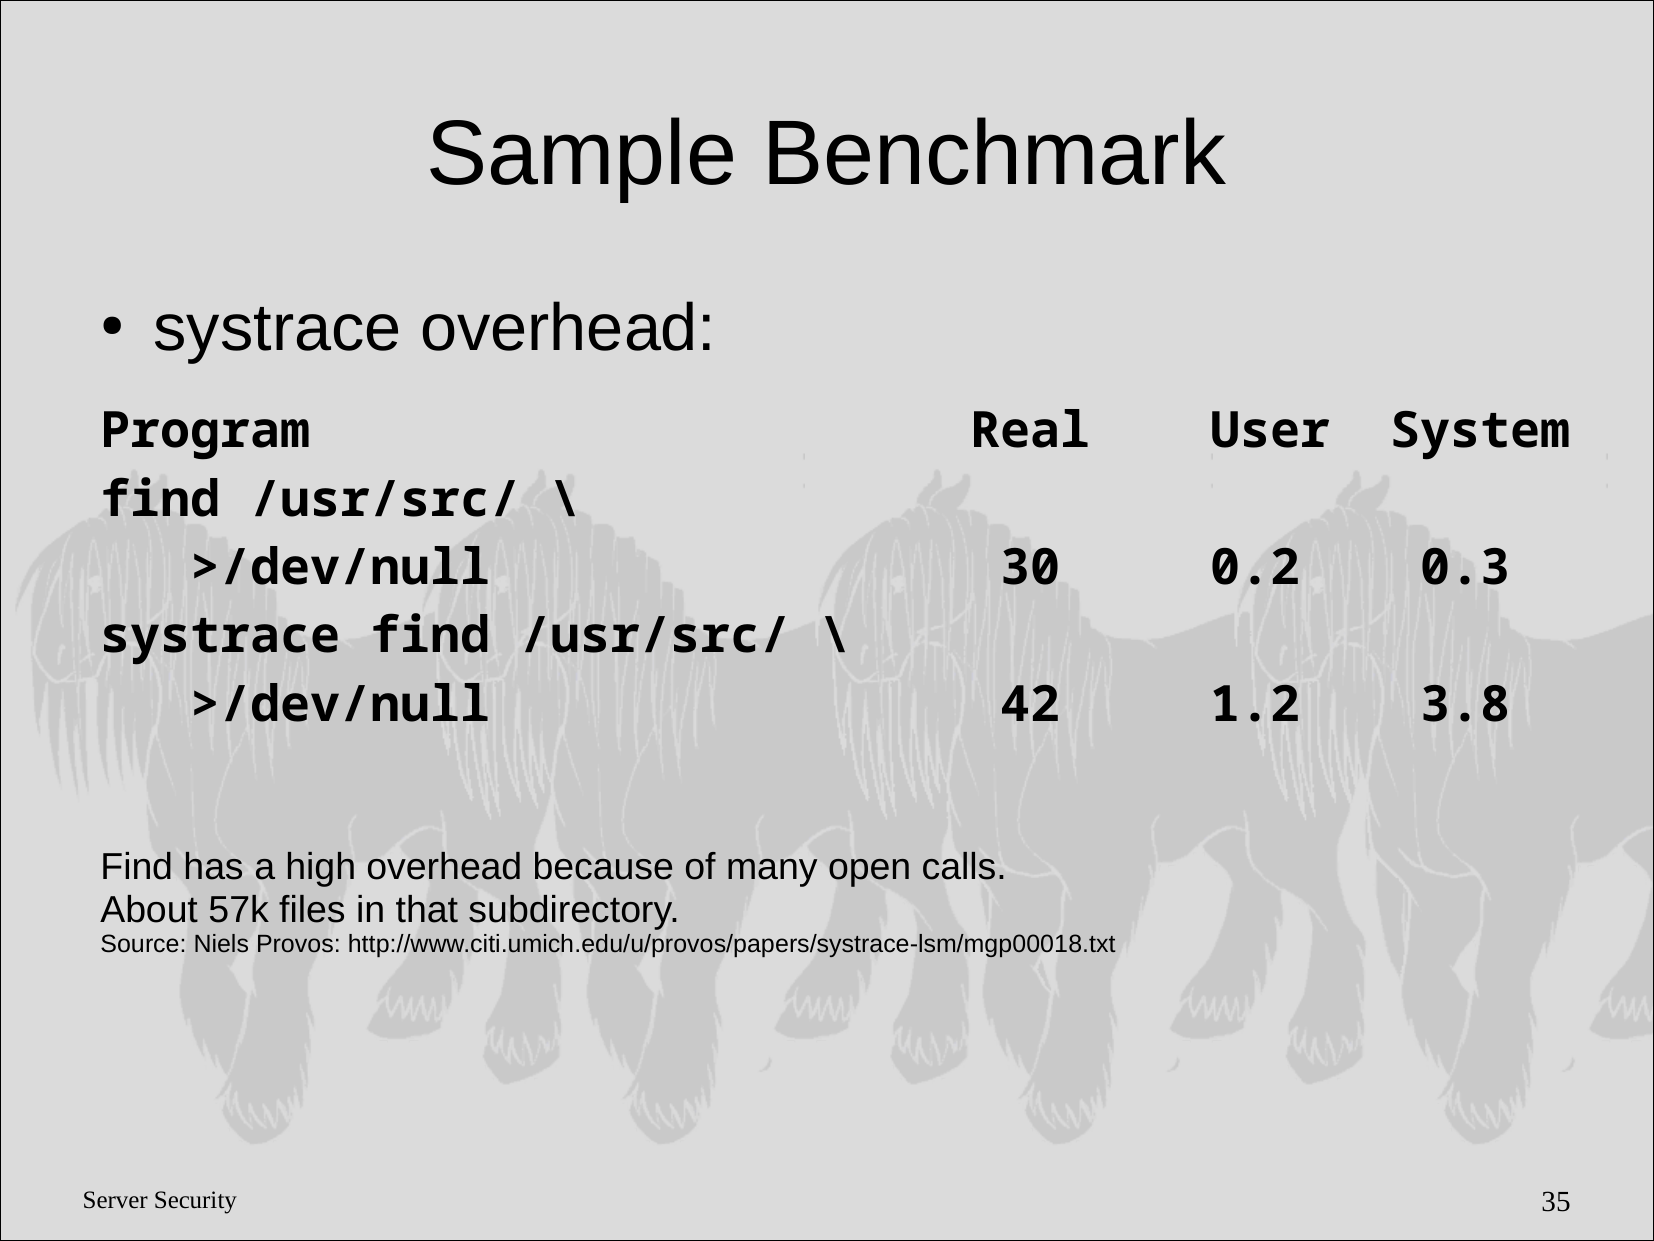

# Sample Benchmark
systrace overhead:
Program Real User System
find /usr/src/ \
 >/dev/null 30 0.2 0.3
systrace find /usr/src/ \
 >/dev/null 42 1.2 3.8
Find has a high overhead because of many open calls.
About 57k files in that subdirectory.
Source: Niels Provos: http://www.citi.umich.edu/u/provos/papers/systrace-lsm/mgp00018.txt